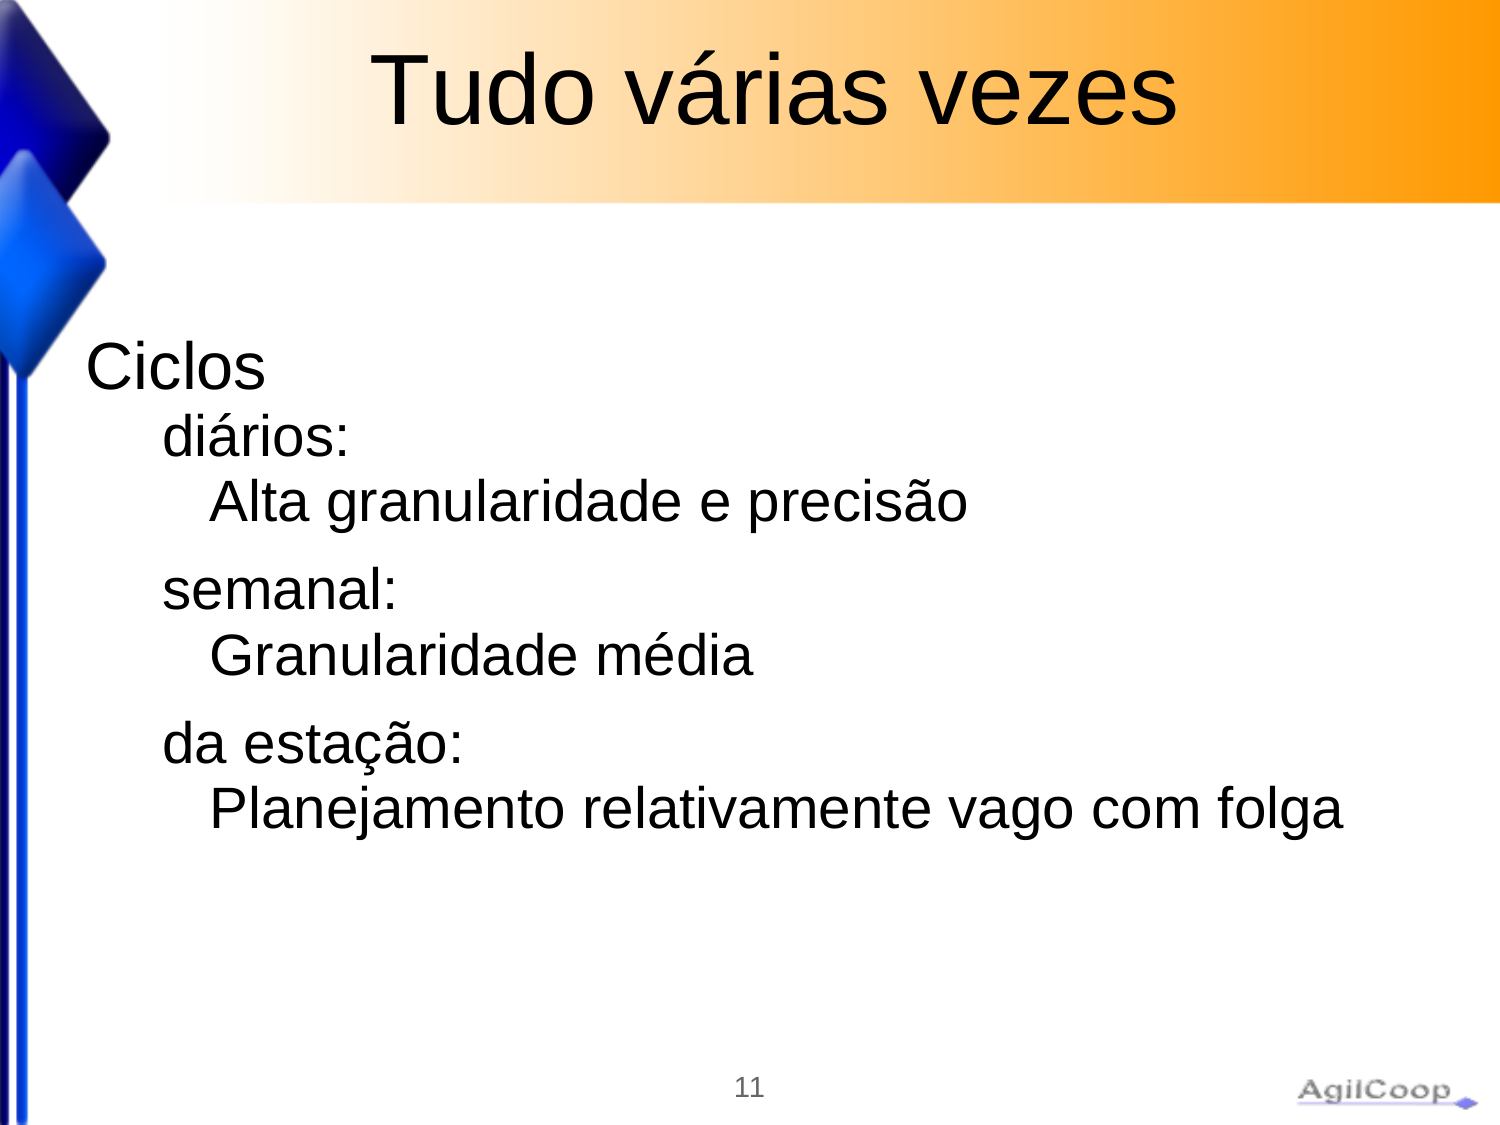

# Tudo várias vezes
Ciclos
diários:
Alta granularidade e precisão
semanal:
Granularidade média
da estação:
Planejamento relativamente vago com folga
11